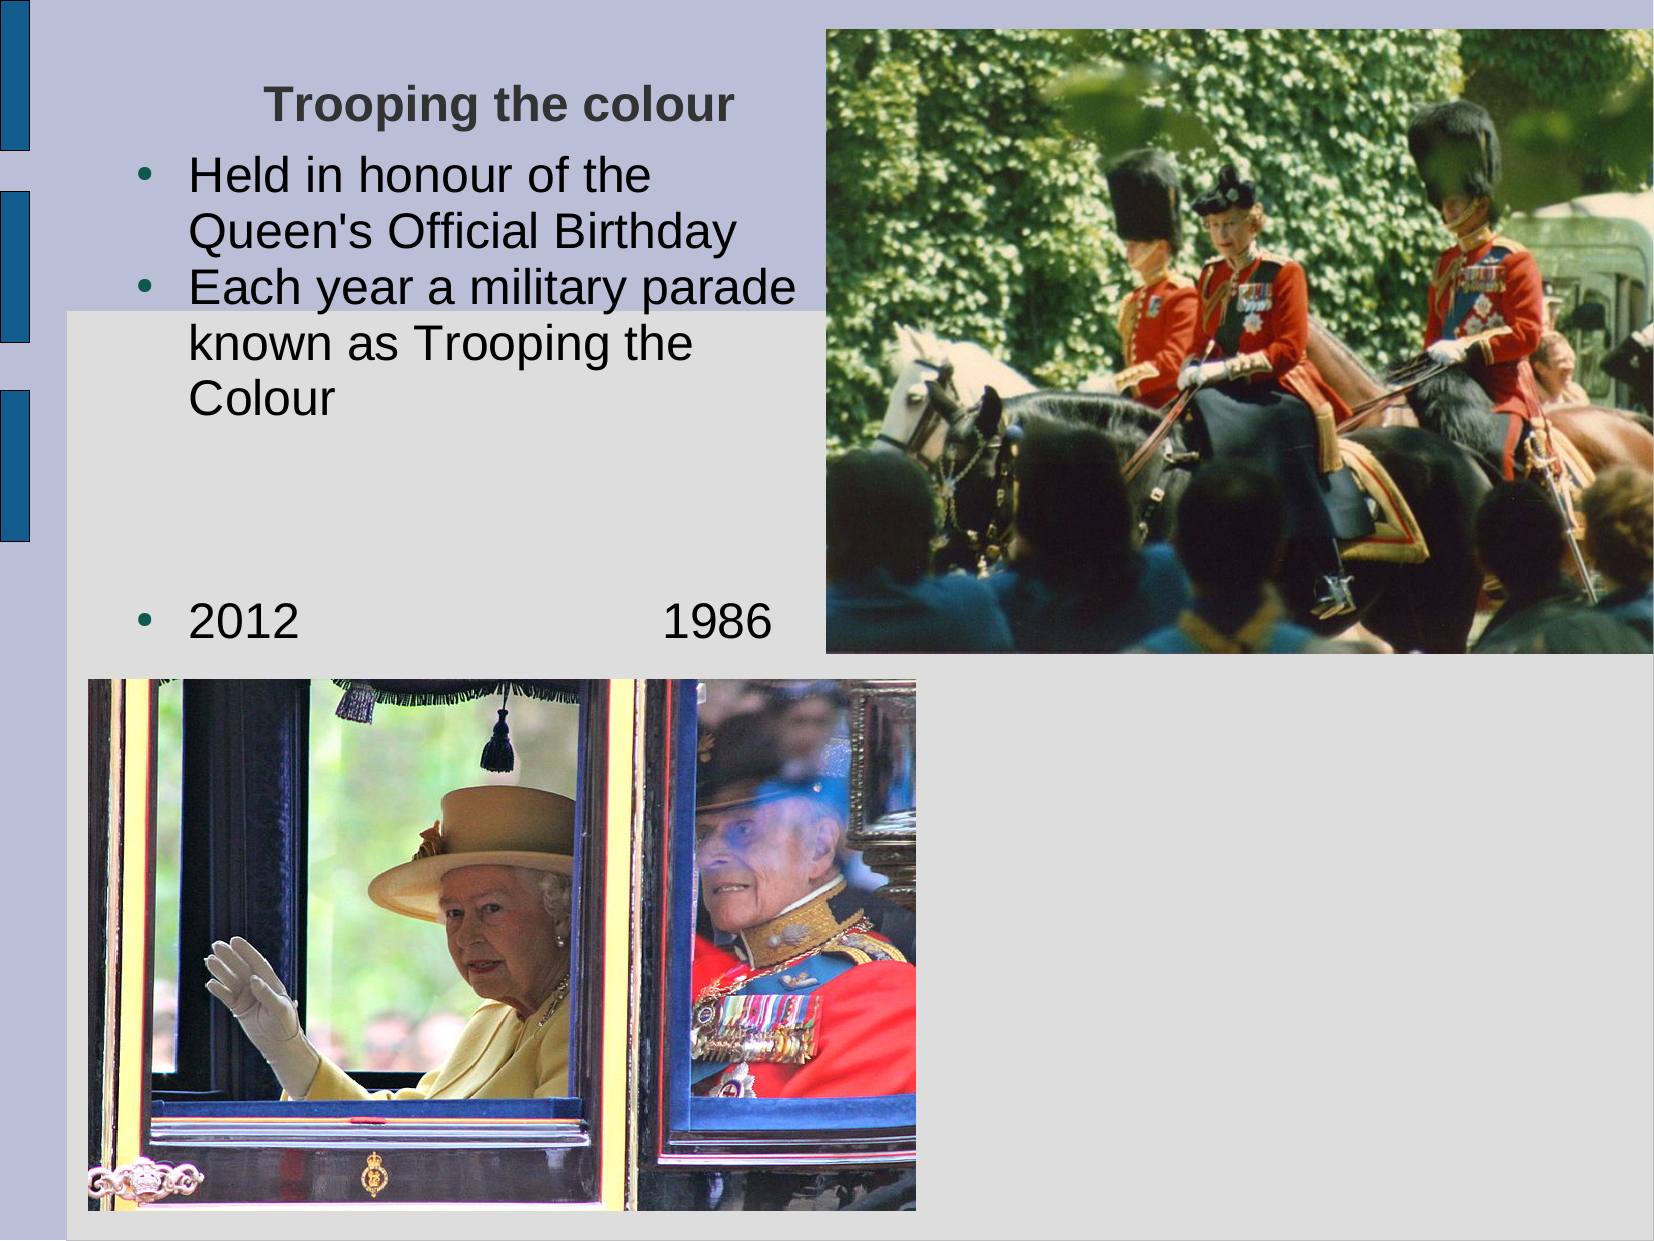

# Trooping the colour
Held in honour of the Queen's Official Birthday
Each year a military parade known as Trooping the Colour
2012 1986